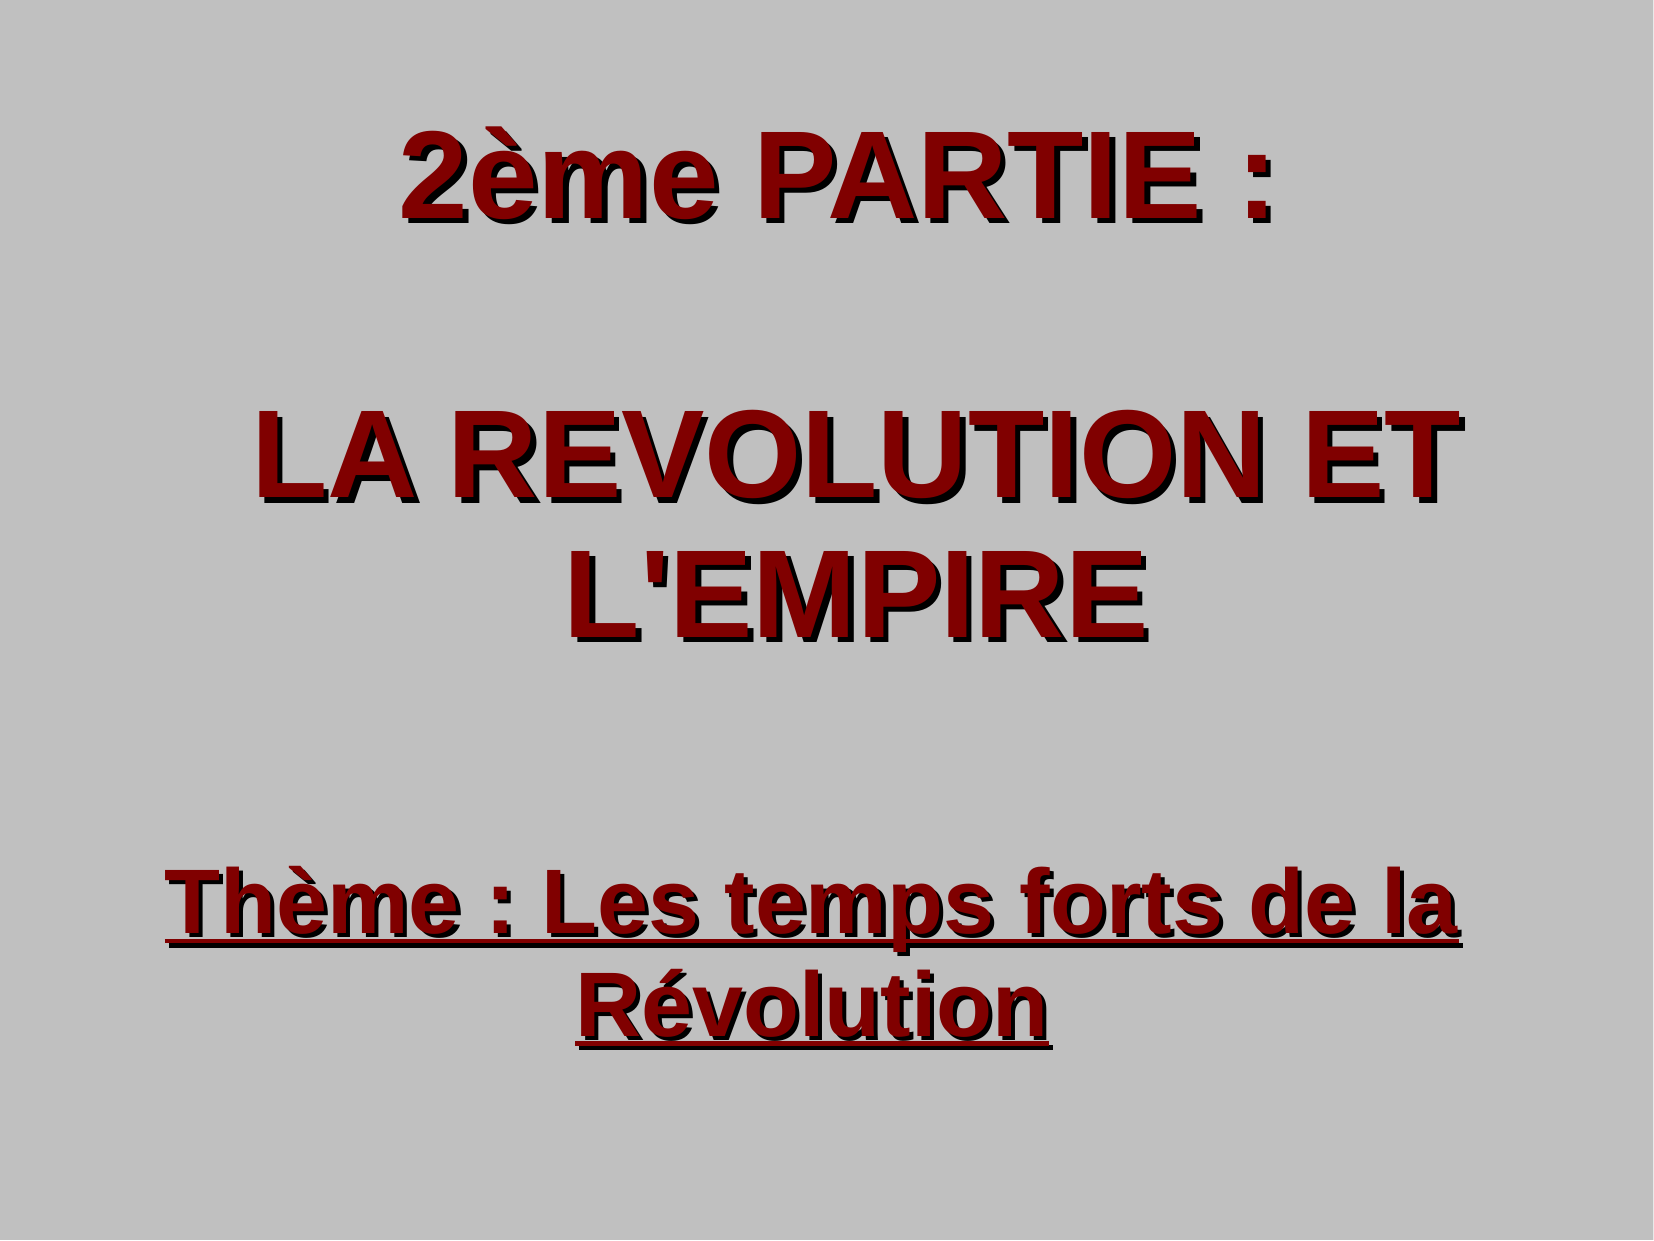

2ème PARTIE :
LA REVOLUTION ET L'EMPIRE
Thème : Les temps forts de la Révolution